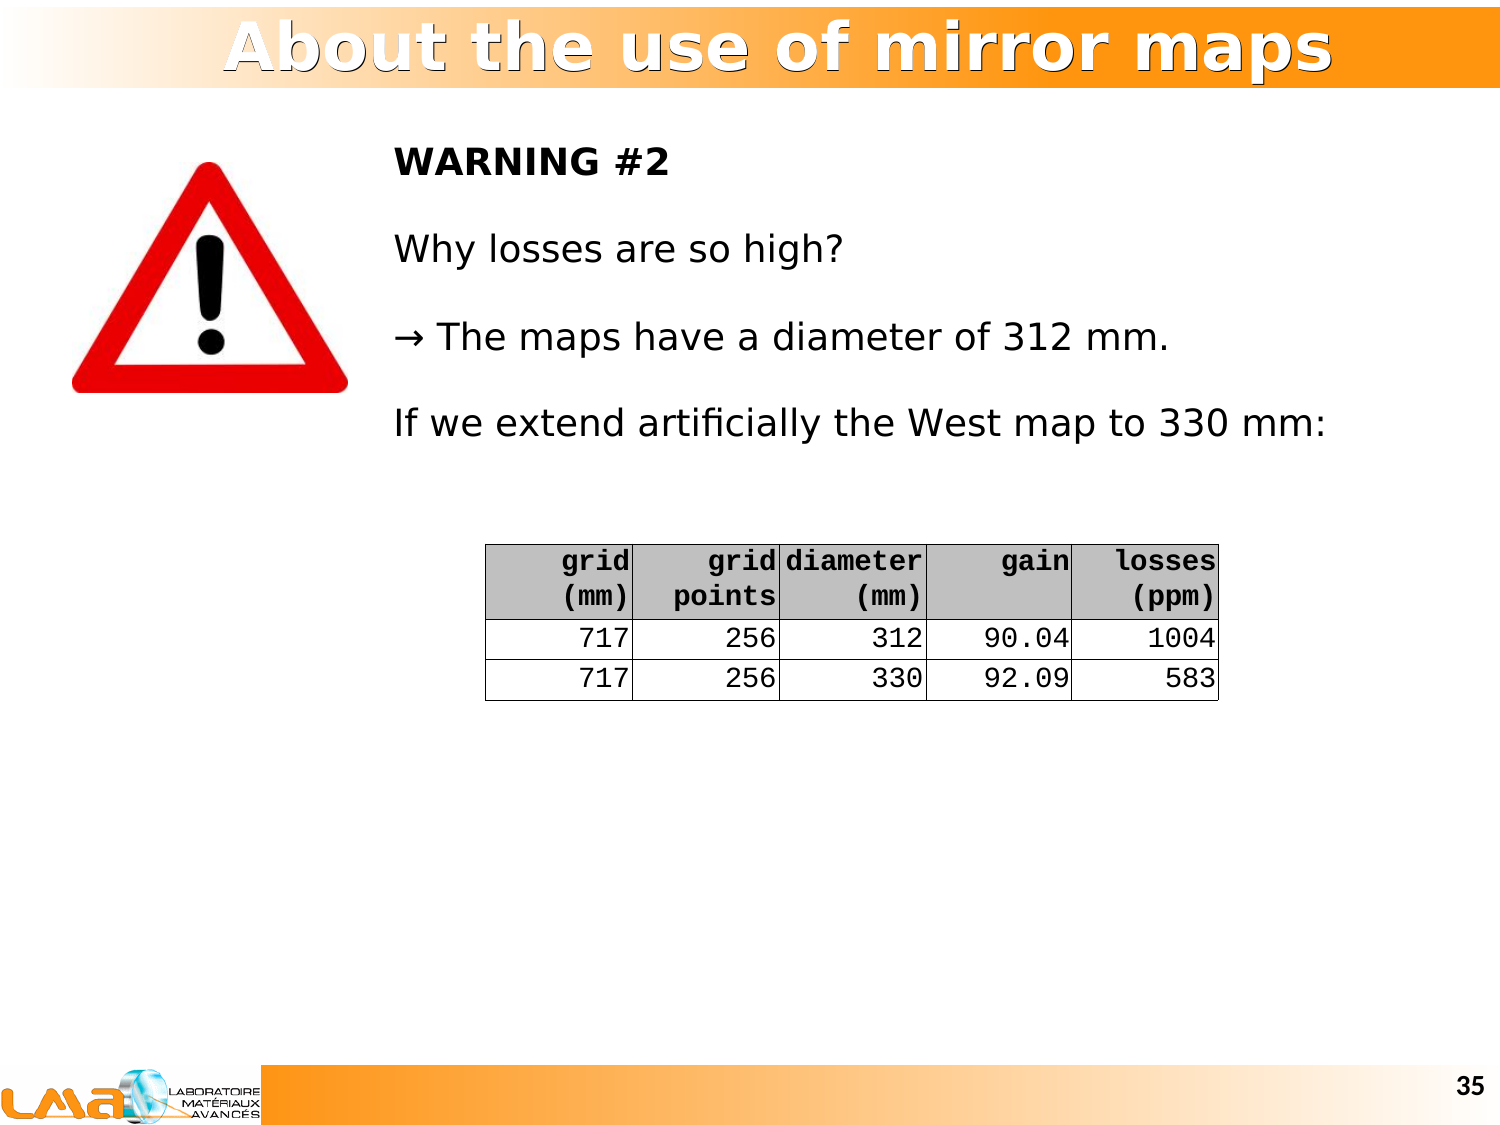

# About the use of mirror maps
WARNING #2
Why losses are so high?
→ The maps have a diameter of 312 mm.
If we extend artificially the West map to 330 mm:
35